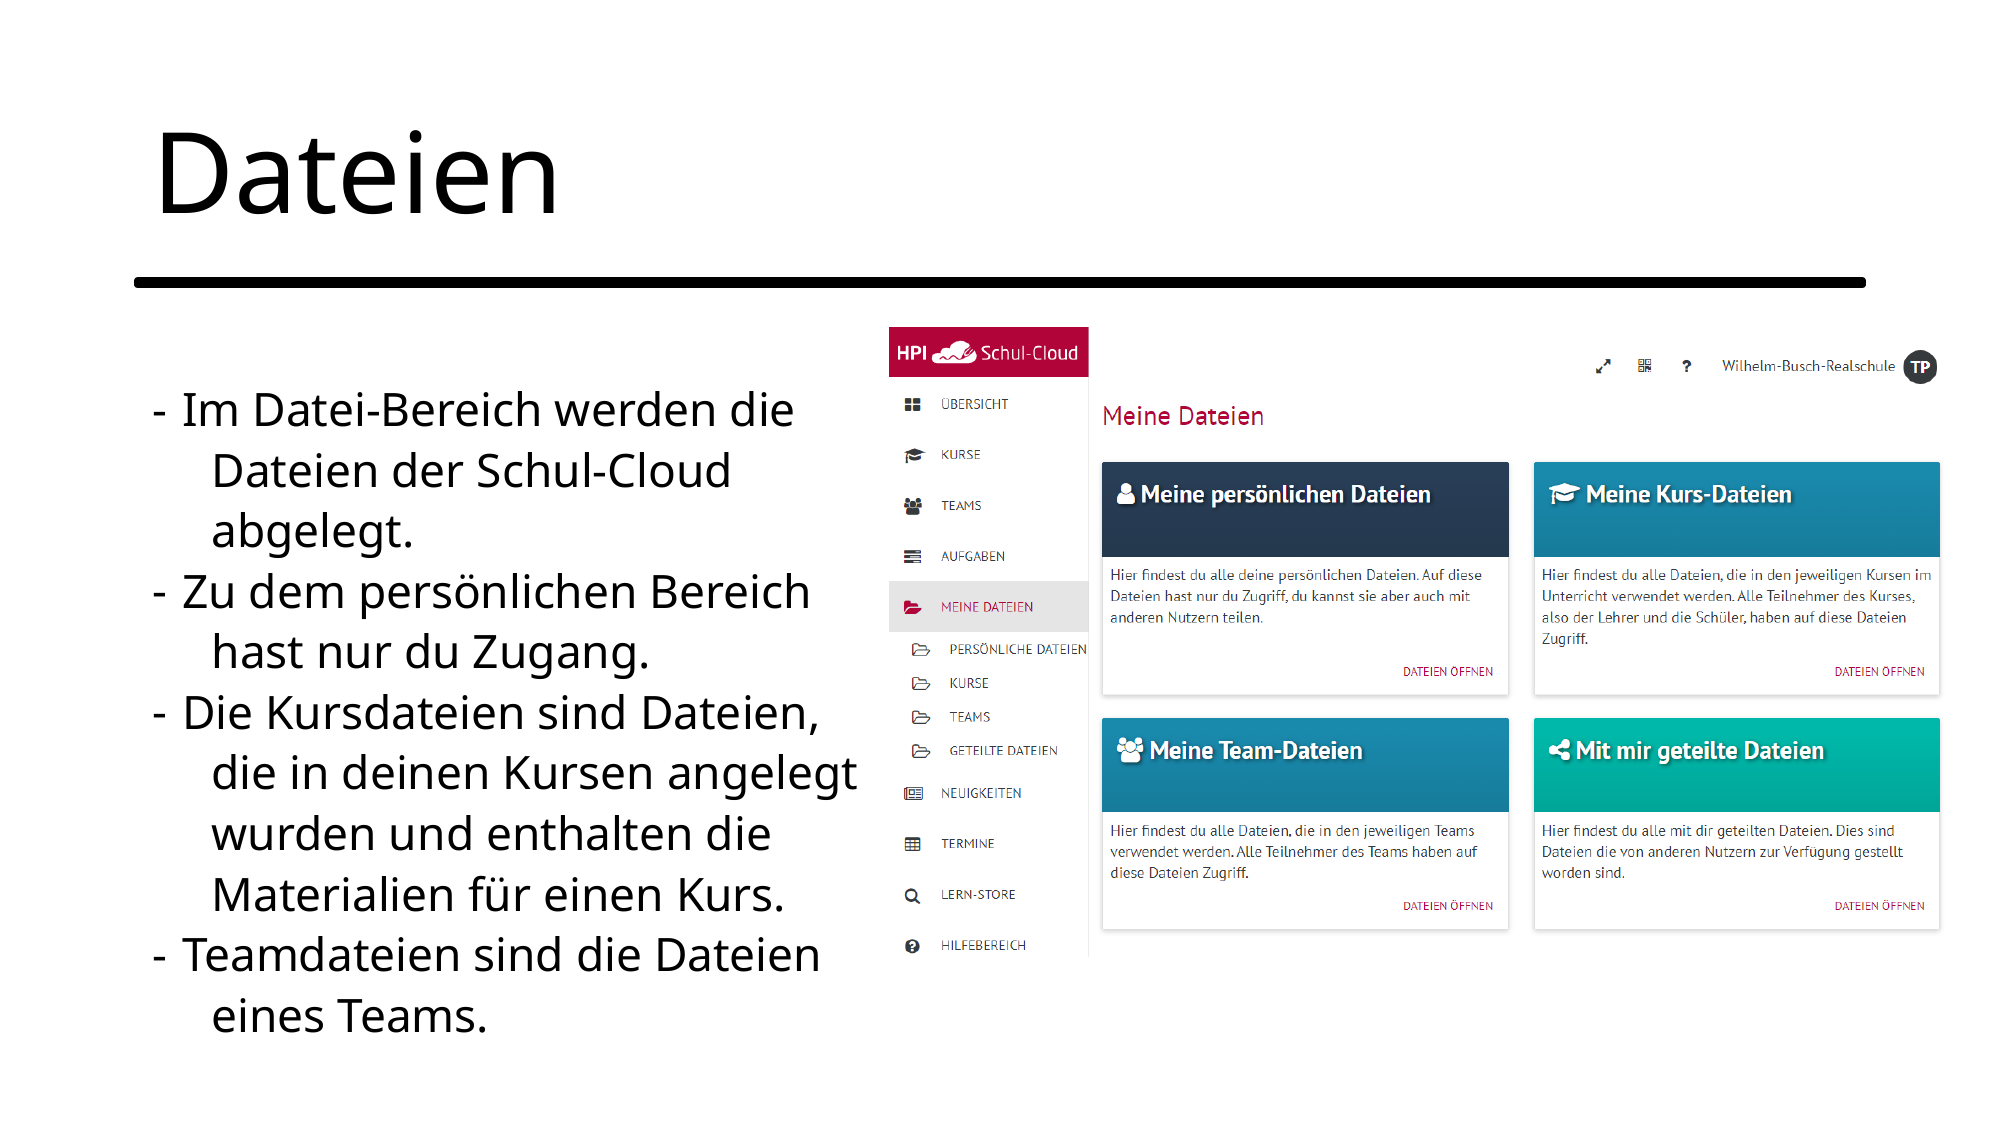

# Dateien
Im Datei-Bereich werden die Dateien der Schul-Cloud abgelegt.
Zu dem persönlichen Bereich hast nur du Zugang.
Die Kursdateien sind Dateien, die in deinen Kursen angelegt wurden und enthalten die Materialien für einen Kurs.
Teamdateien sind die Dateien eines Teams.